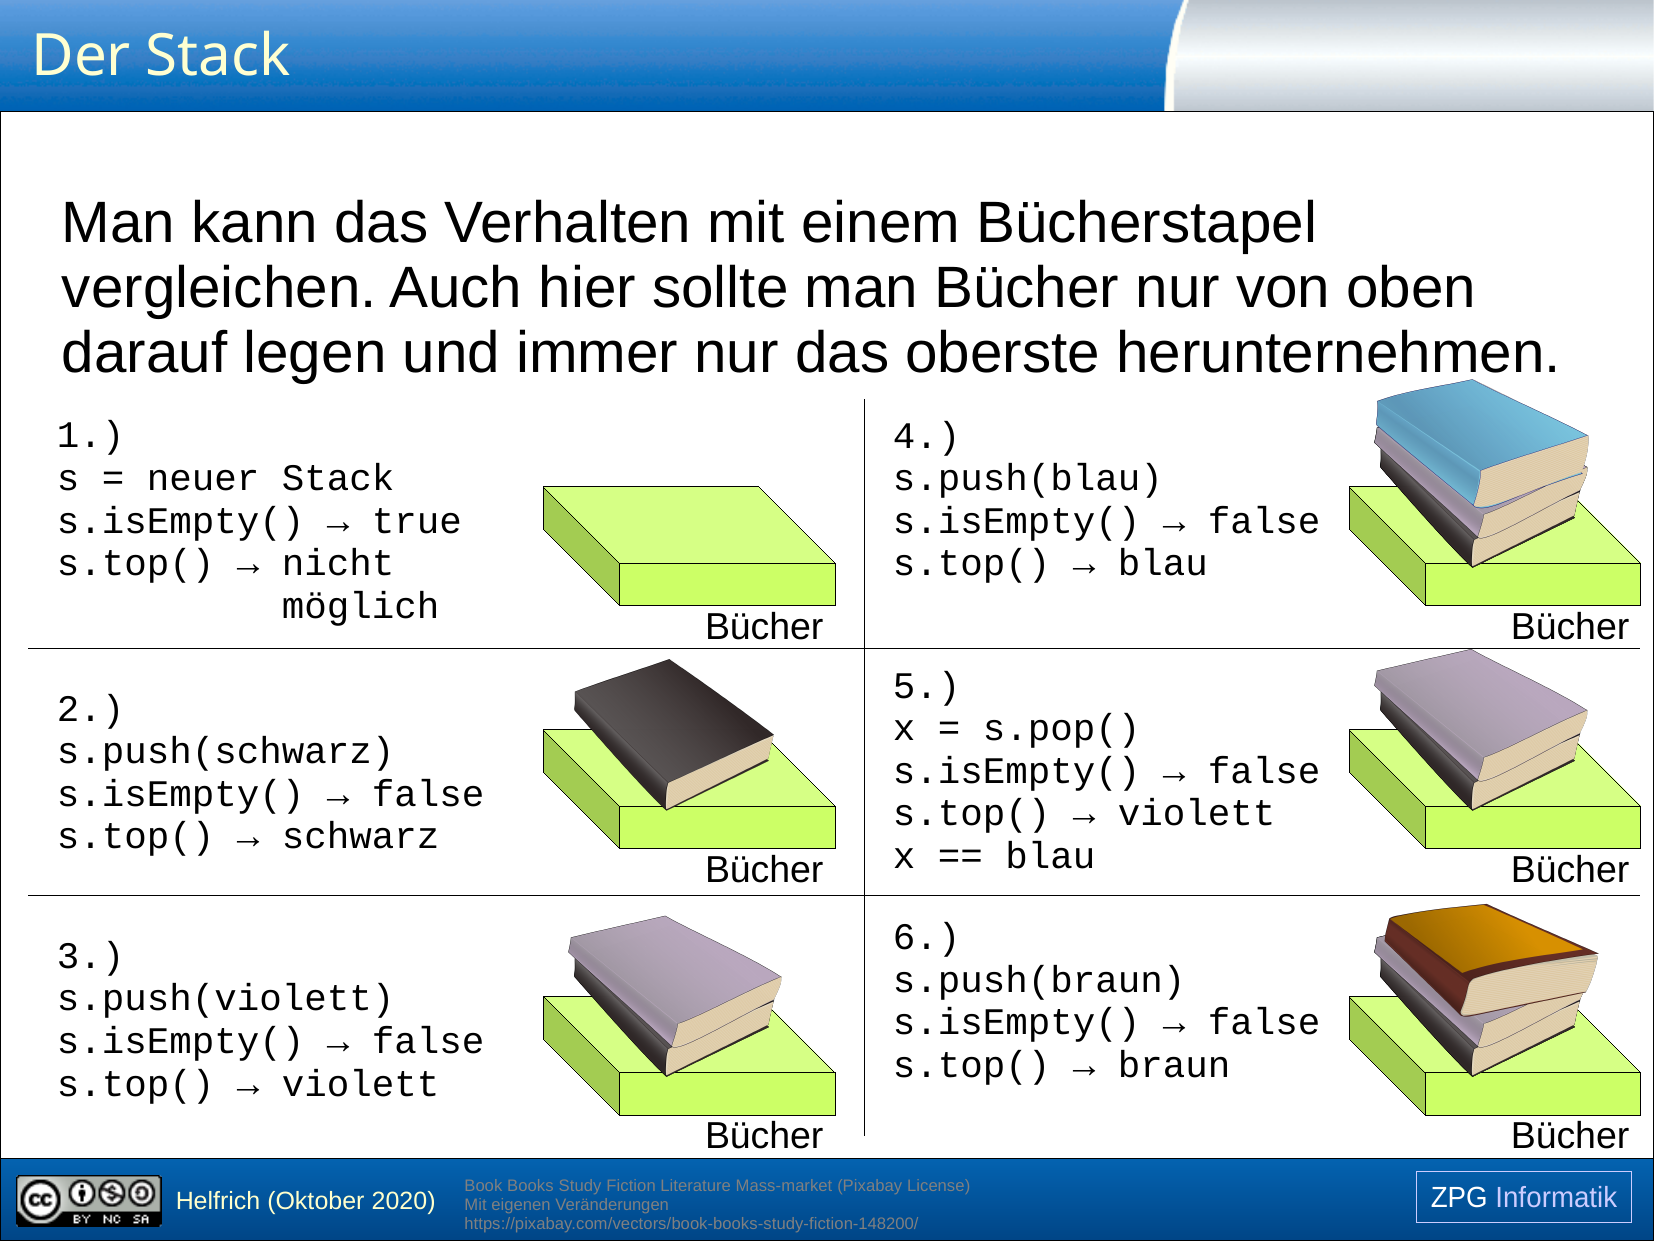

# Der Stack
Man kann das Verhalten mit einem Bücherstapel vergleichen. Auch hier sollte man Bücher nur von oben darauf legen und immer nur das oberste herunternehmen.
	Bücher
1.)
s = neuer Stack
s.isEmpty() → true
s.top() → nicht
 möglich
4.)
s.push(blau)
s.isEmpty() → false
s.top() → blau
	Bücher
	Bücher
	Bücher
5.)
x = s.pop()
s.isEmpty() → false
s.top() → violett
x == blau
2.)
s.push(schwarz)
s.isEmpty() → false
s.top() → schwarz
	Bücher
	Bücher
6.)
s.push(braun)
s.isEmpty() → false
s.top() → braun
3.)
s.push(violett)
s.isEmpty() → false
s.top() → violett
Book Books Study Fiction Literature Mass-market (Pixabay License)
Mit eigenen Veränderungen
https://pixabay.com/vectors/book-books-study-fiction-148200/